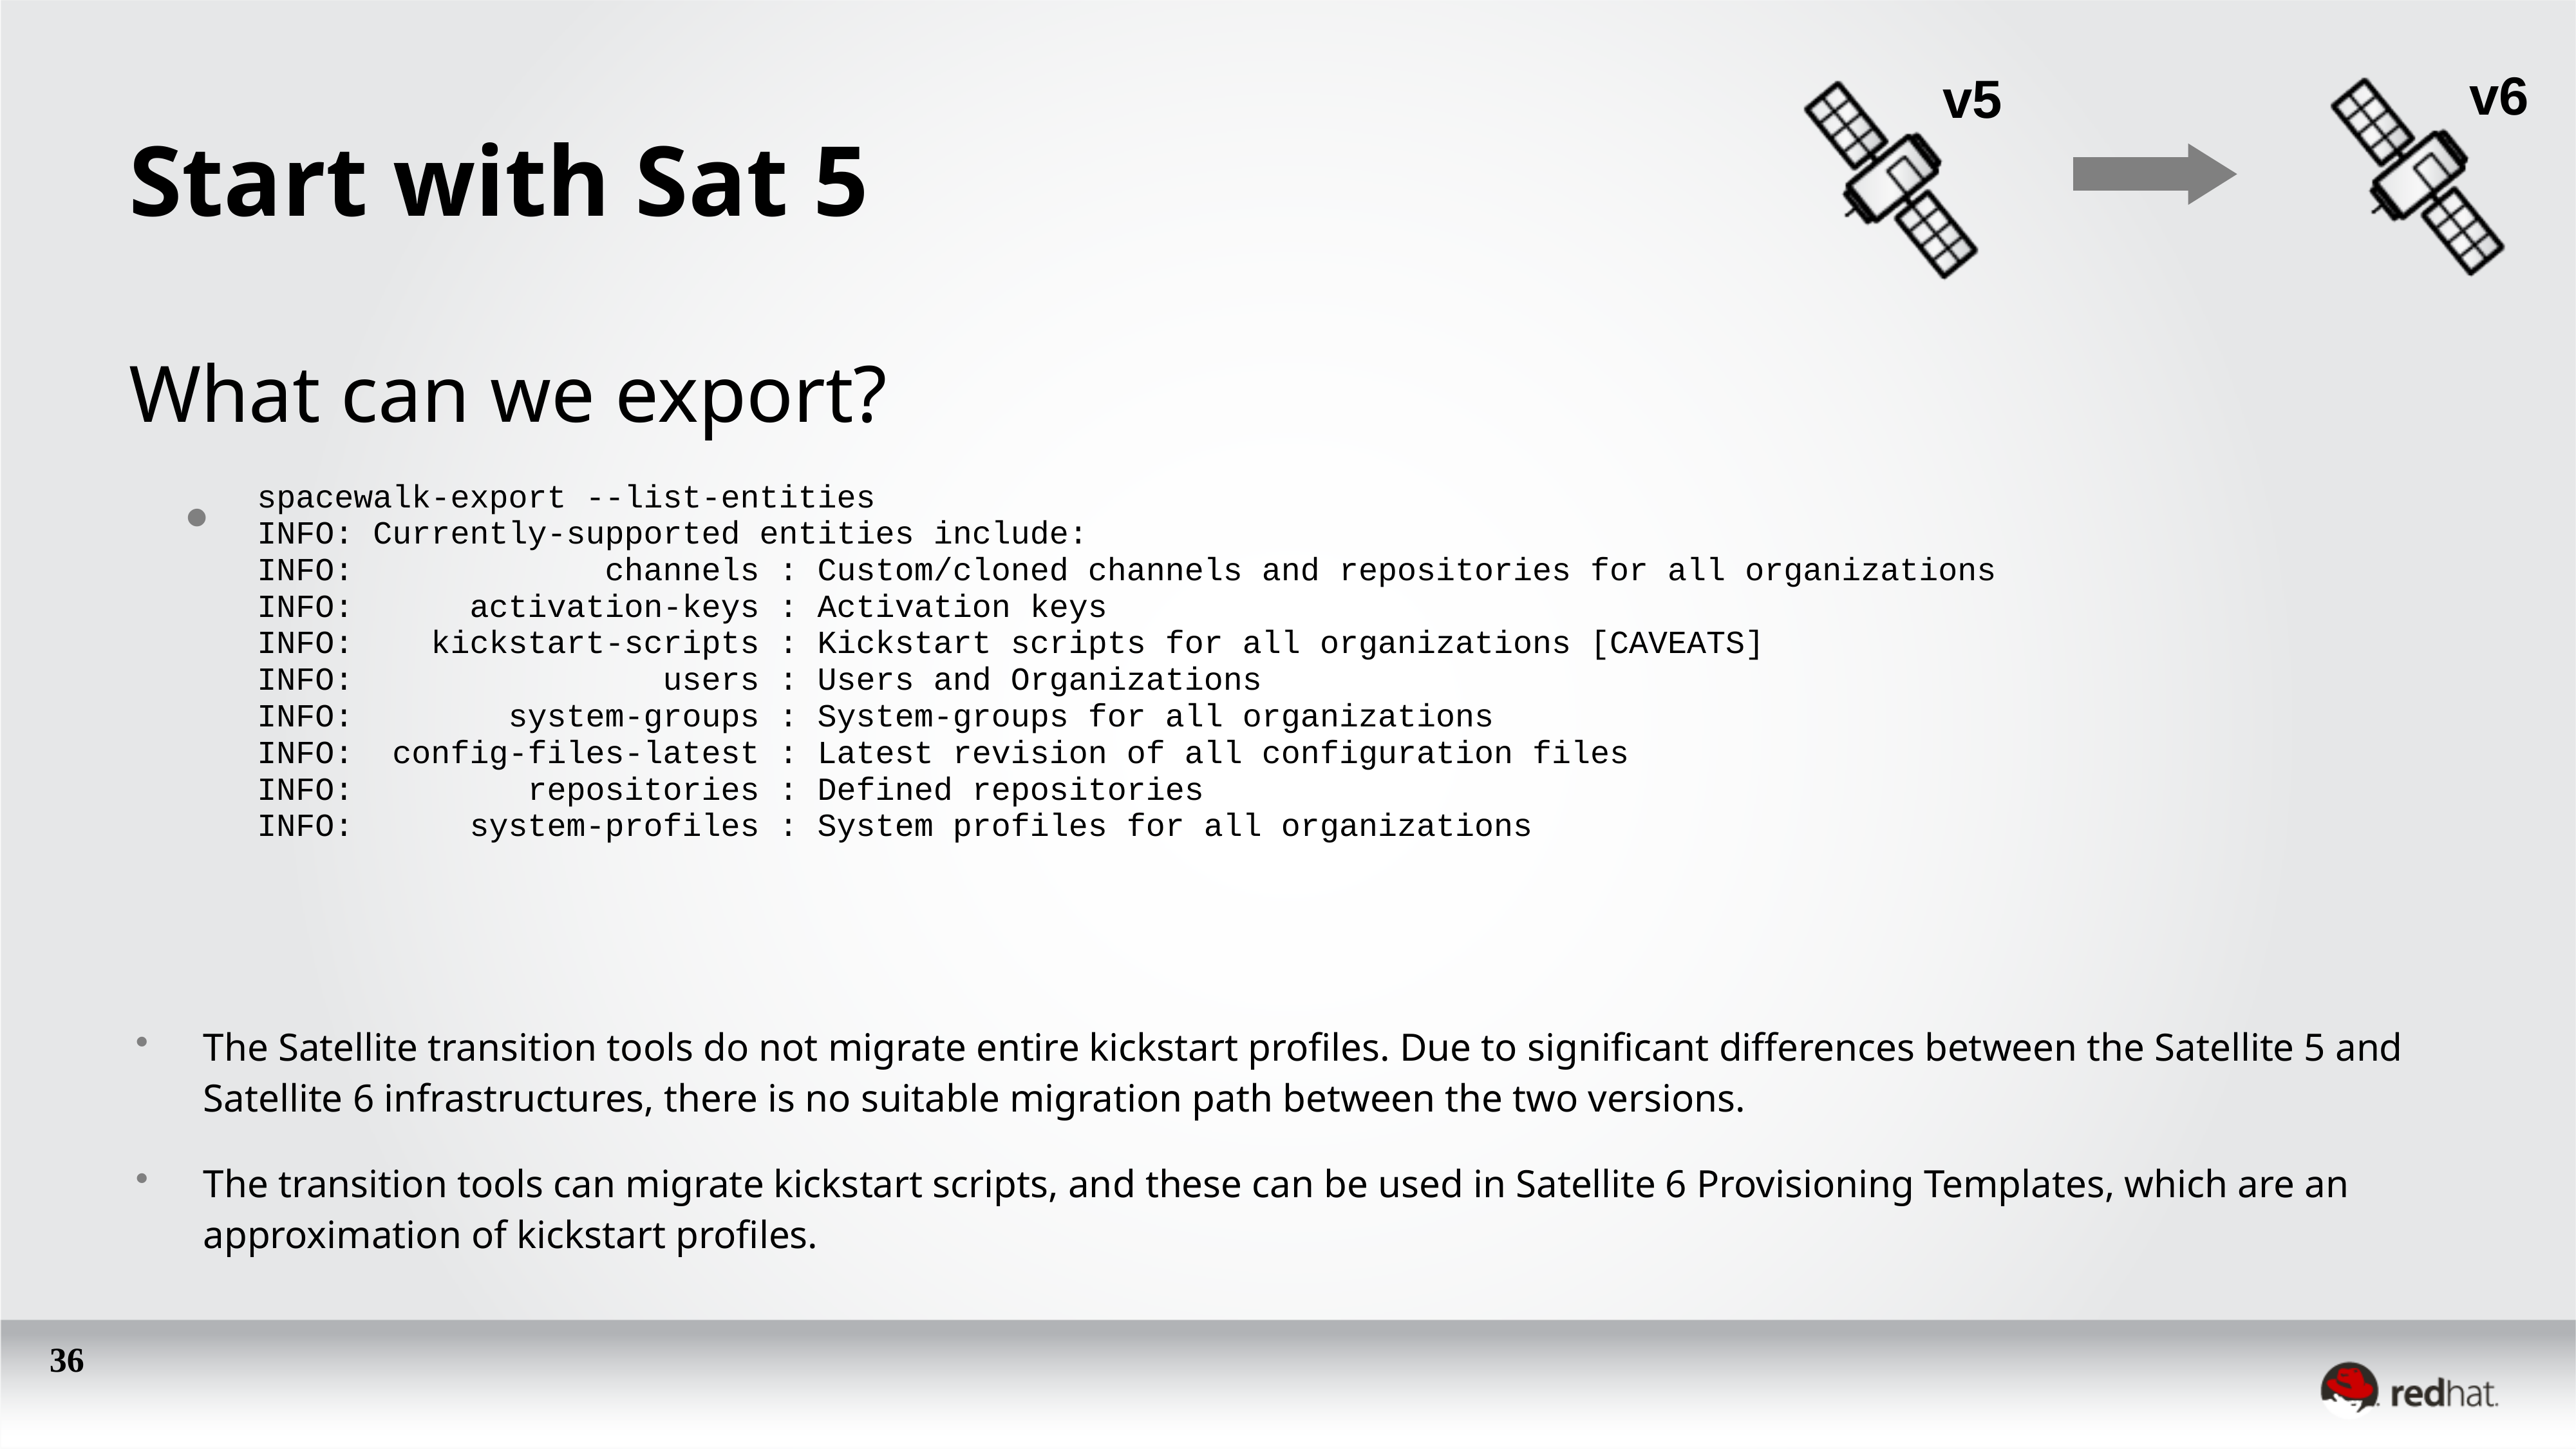

v6
v5
Start with Sat 5
# What can we export?
The Satellite transition tools do not migrate entire kickstart profiles. Due to significant differences between the Satellite 5 and Satellite 6 infrastructures, there is no suitable migration path between the two versions.
The transition tools can migrate kickstart scripts, and these can be used in Satellite 6 Provisioning Templates, which are an approximation of kickstart profiles.
spacewalk-export --list-entities
INFO: Currently-supported entities include:
INFO: channels : Custom/cloned channels and repositories for all organizations
INFO: activation-keys : Activation keys
INFO: kickstart-scripts : Kickstart scripts for all organizations [CAVEATS]
INFO: users : Users and Organizations
INFO: system-groups : System-groups for all organizations
INFO: config-files-latest : Latest revision of all configuration files
INFO: repositories : Defined repositories
INFO: system-profiles : System profiles for all organizations
36